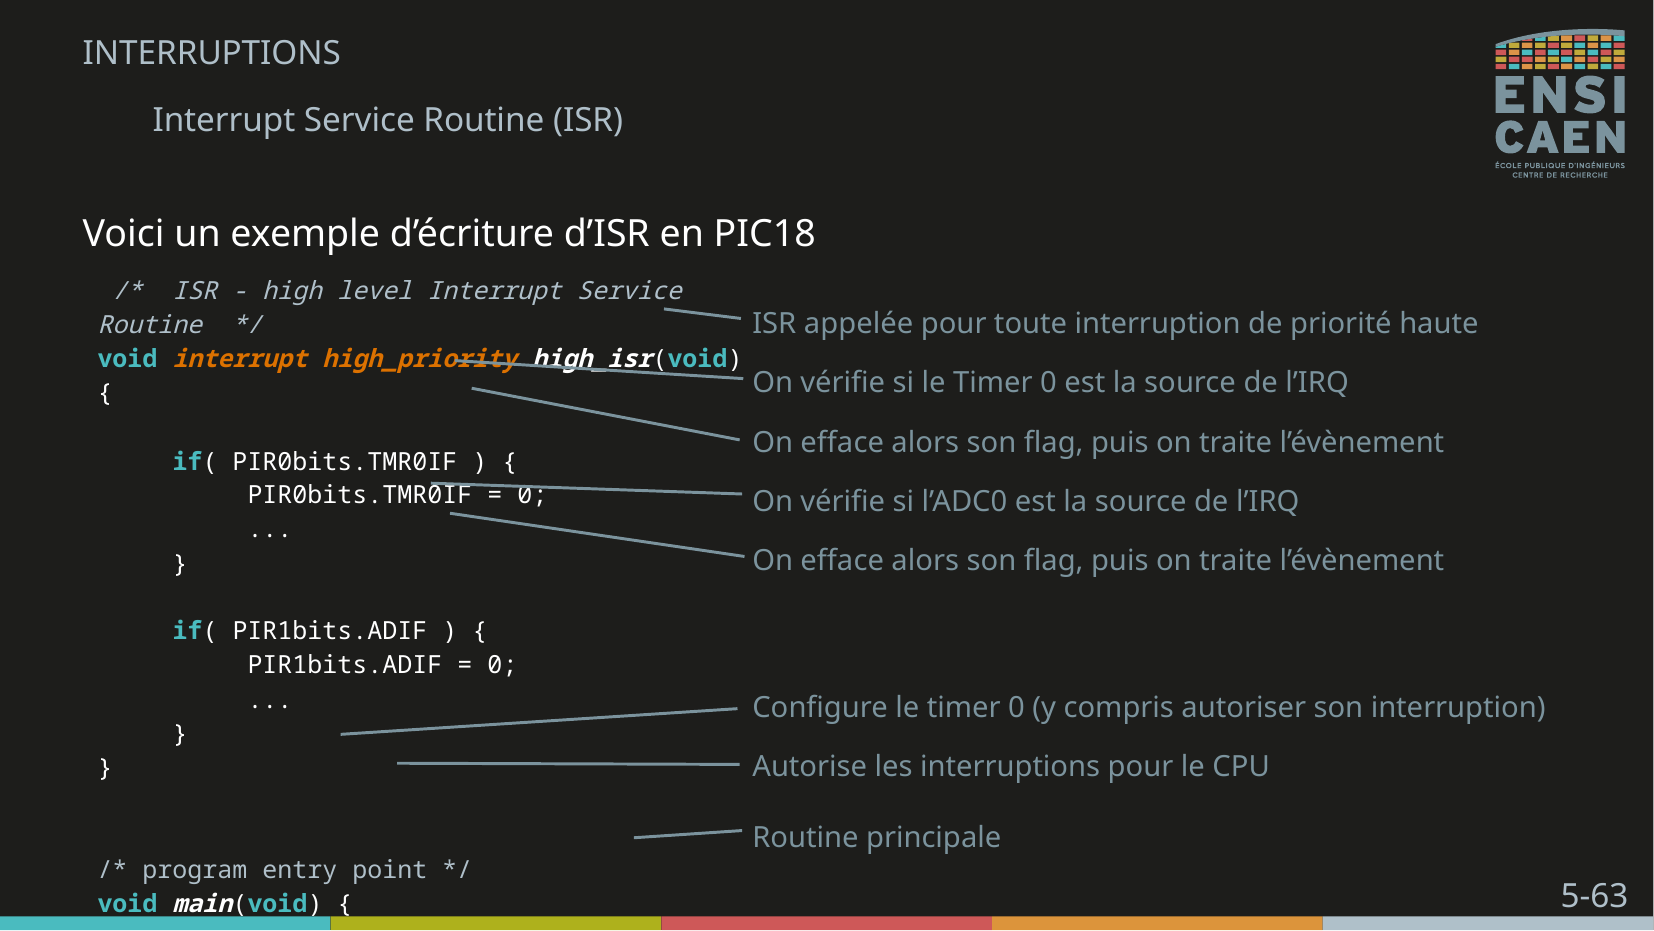

# INTERRUPTIONS Interrupt Service Routine (ISR)
Voici un exemple d’écriture d’ISR en PIC18
 /* ISR - high level Interrupt Service Routine */
void interrupt high_priority high_isr(void) {
 if( PIR0bits.TMR0IF ) {
 PIR0bits.TMR0IF = 0;
 ...
 }
 if( PIR1bits.ADIF ) {
 PIR1bits.ADIF = 0;
 ...
 }
}
/* program entry point */
void main(void) {
 timer0_init();
 interrupt_enable();
 while(1) {
 /* user application scheduler */
 }
}
ISR appelée pour toute interruption de priorité haute
On vérifie si le Timer 0 est la source de l’IRQ
On efface alors son flag, puis on traite l’évènement
On vérifie si l’ADC0 est la source de l’IRQ
On efface alors son flag, puis on traite l’évènement
Configure le timer 0 (y compris autoriser son interruption)
Autorise les interruptions pour le CPU
Routine principale